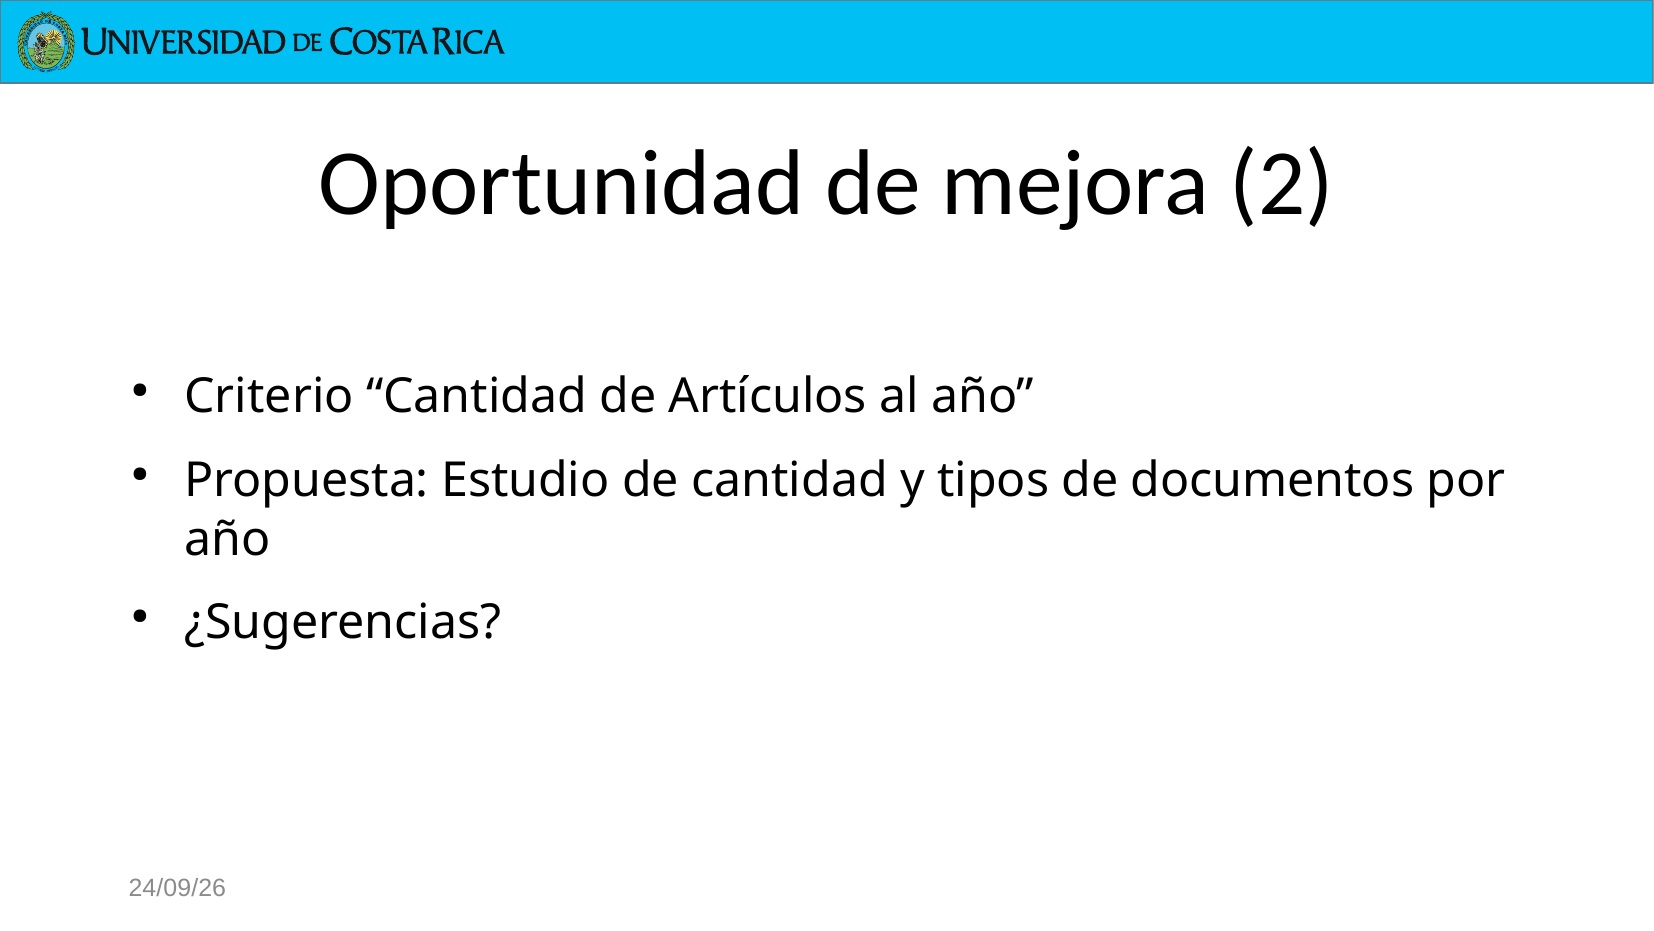

# Oportunidad de mejora (2)
Criterio “Cantidad de Artículos al año”
Propuesta: Estudio de cantidad y tipos de documentos por año
¿Sugerencias?